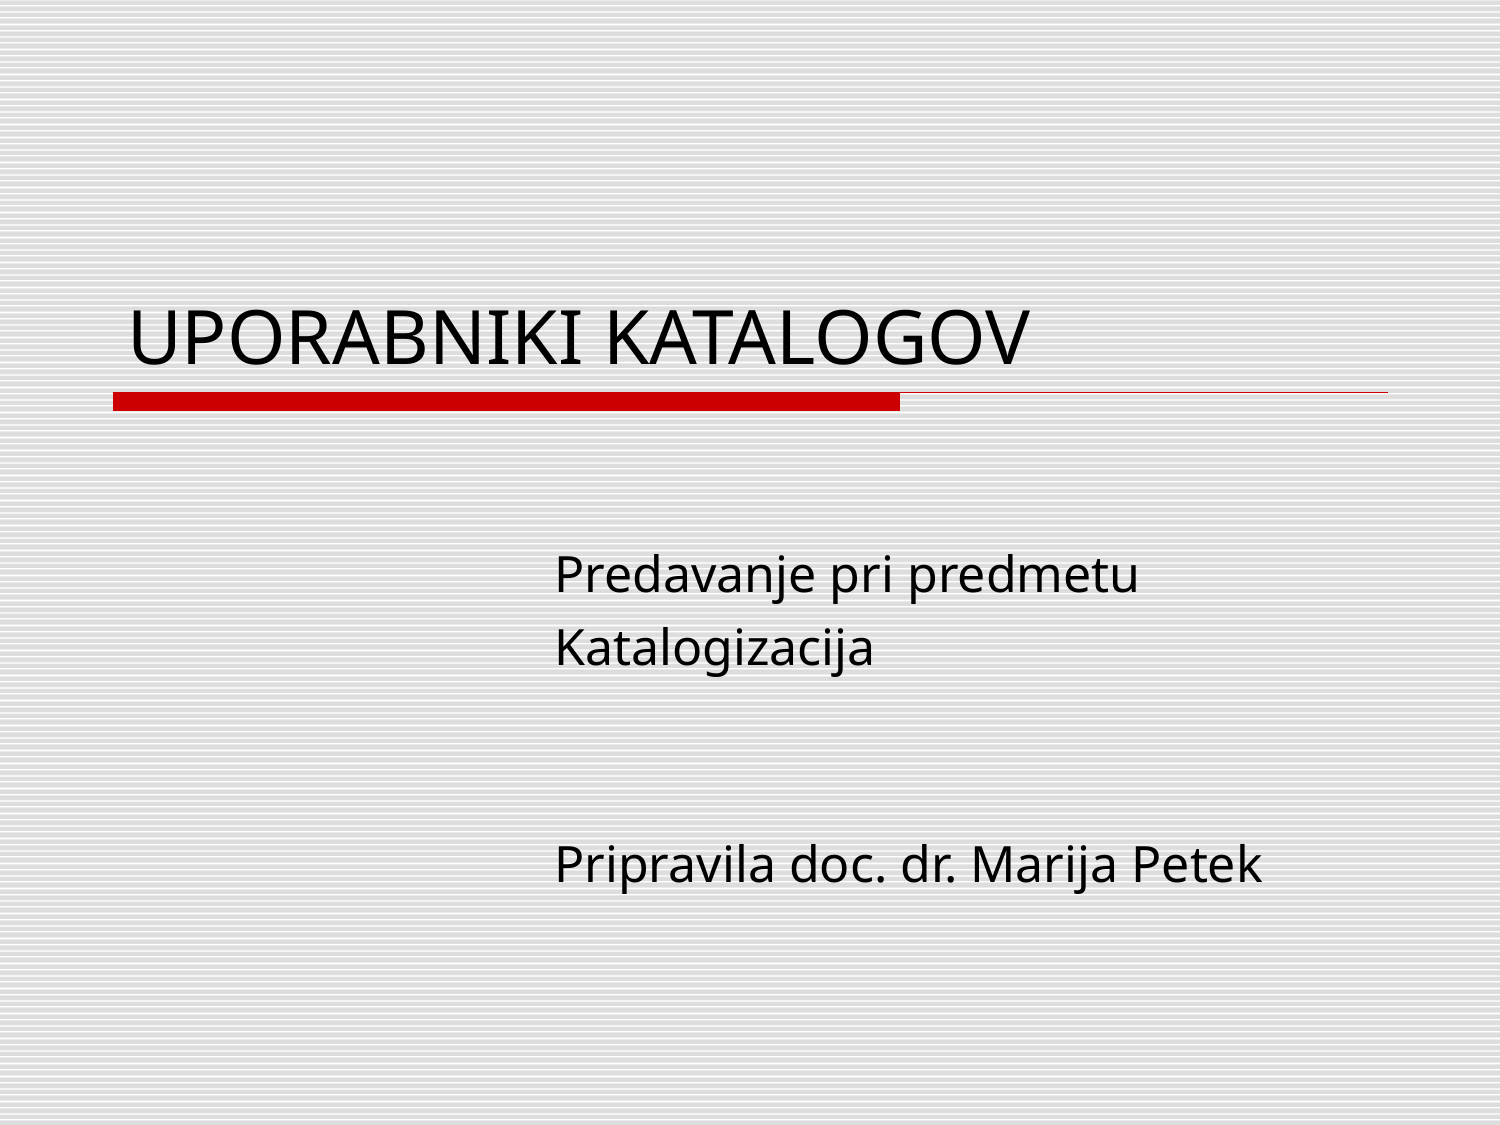

# UPORABNIKI KATALOGOV
 Predavanje pri predmetu
 Katalogizacija
 Pripravila doc. dr. Marija Petek